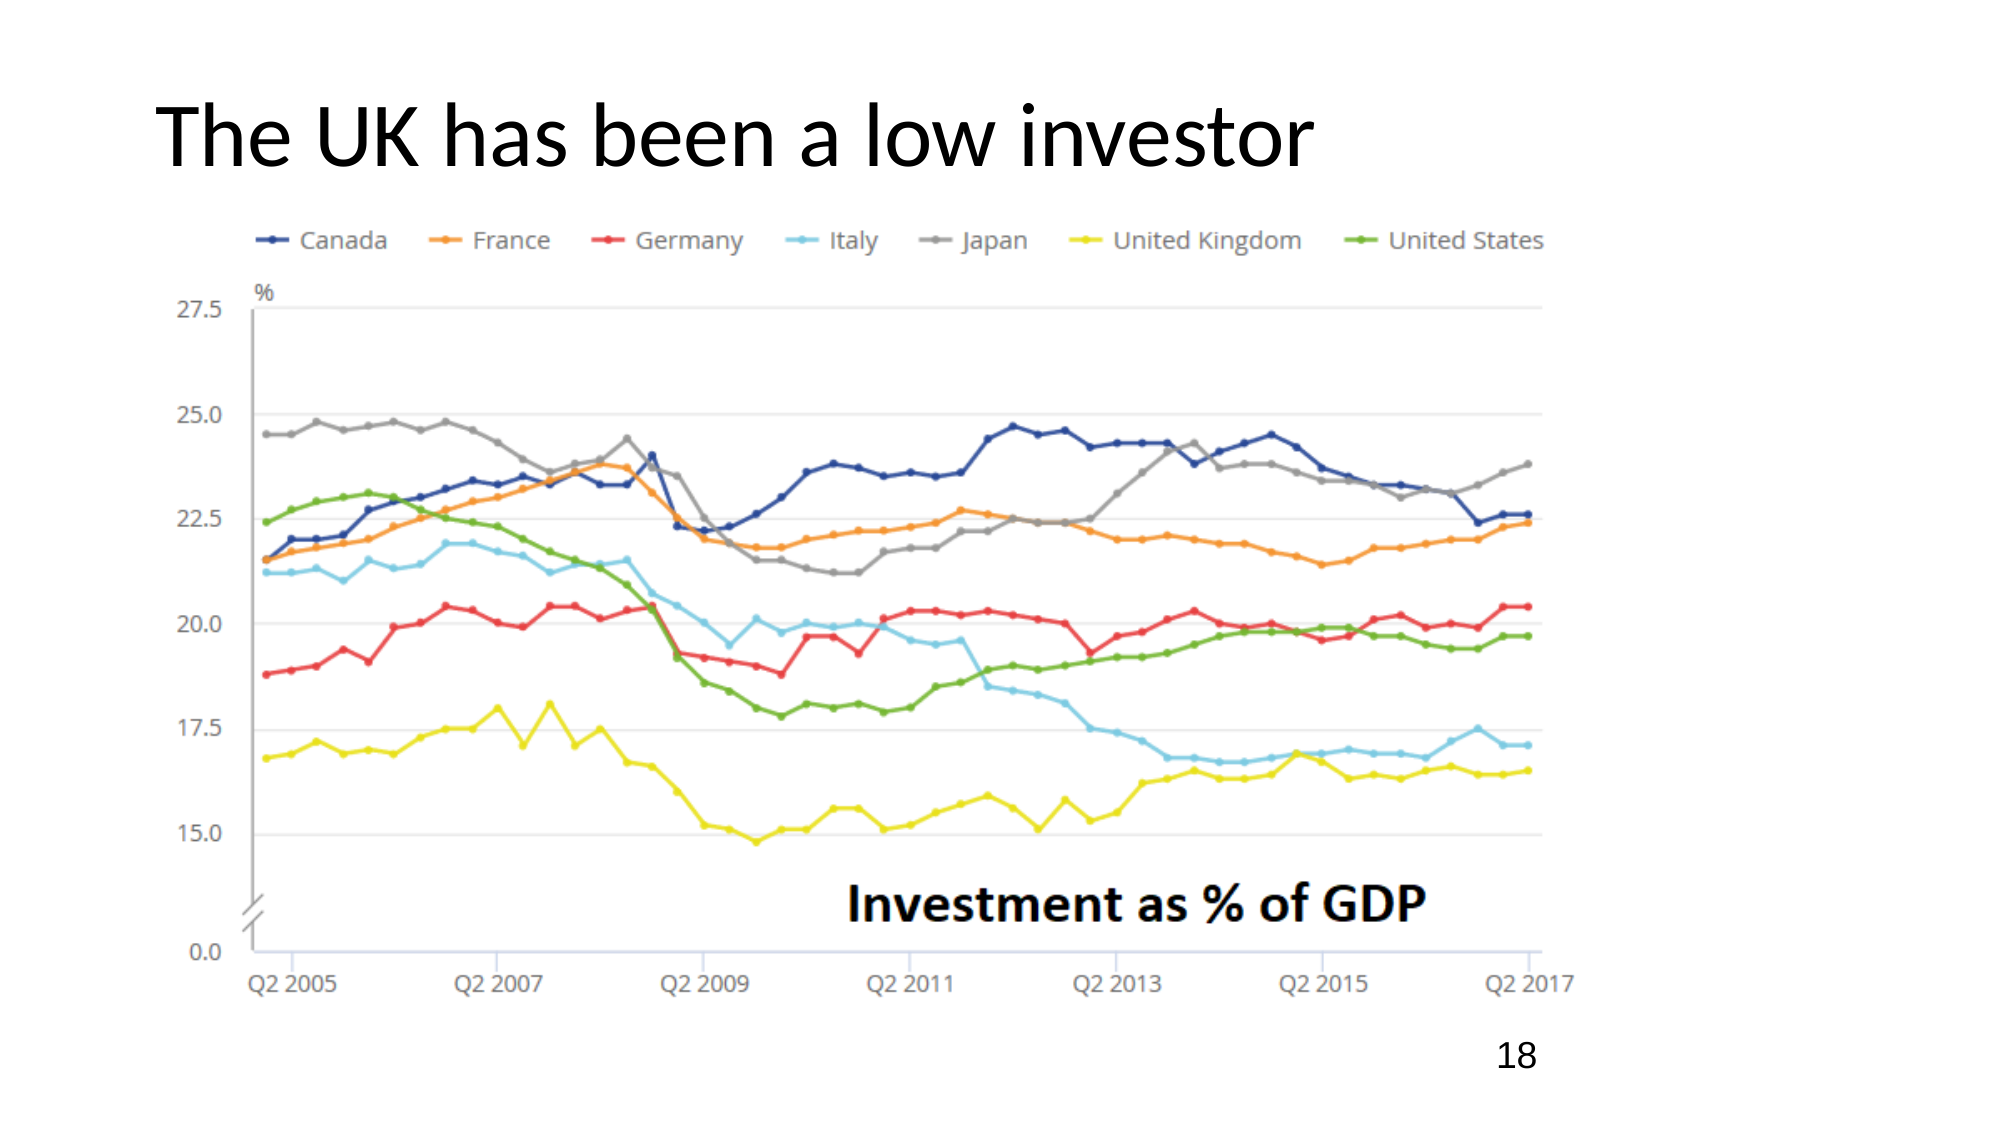

# The UK has been a low investor